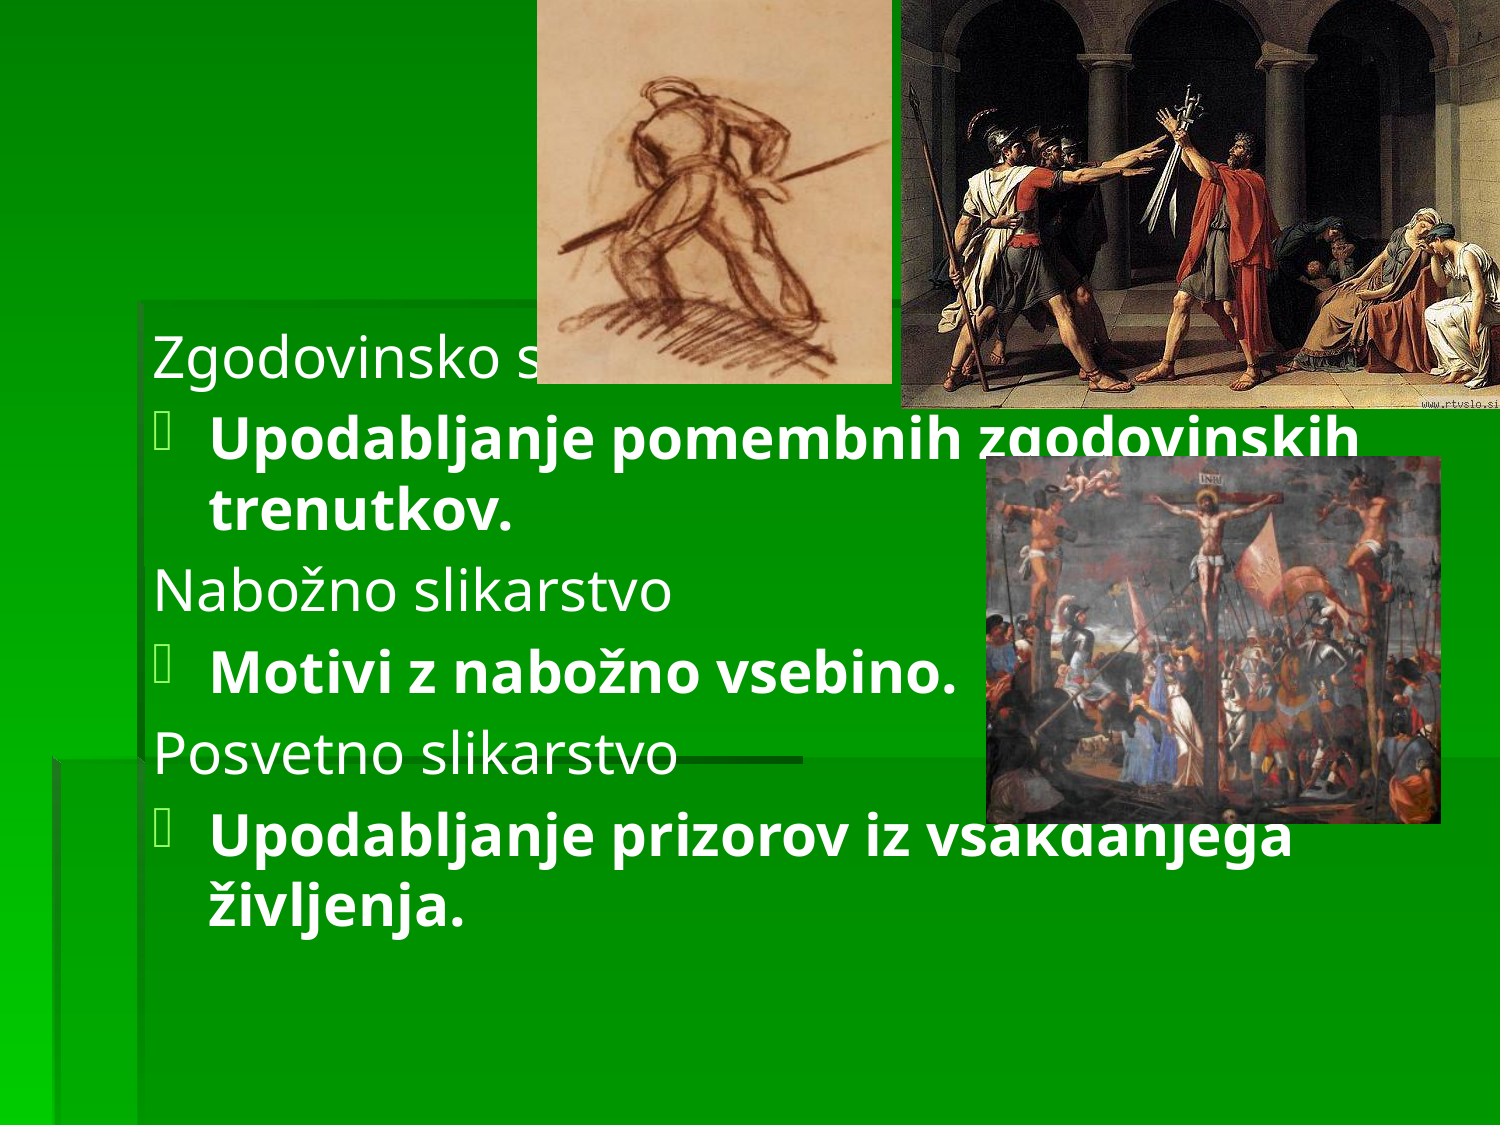

#
Zgodovinsko slikarstvo
Upodabljanje pomembnih zgodovinskih trenutkov.
Nabožno slikarstvo
Motivi z nabožno vsebino.
Posvetno slikarstvo
Upodabljanje prizorov iz vsakdanjega življenja.